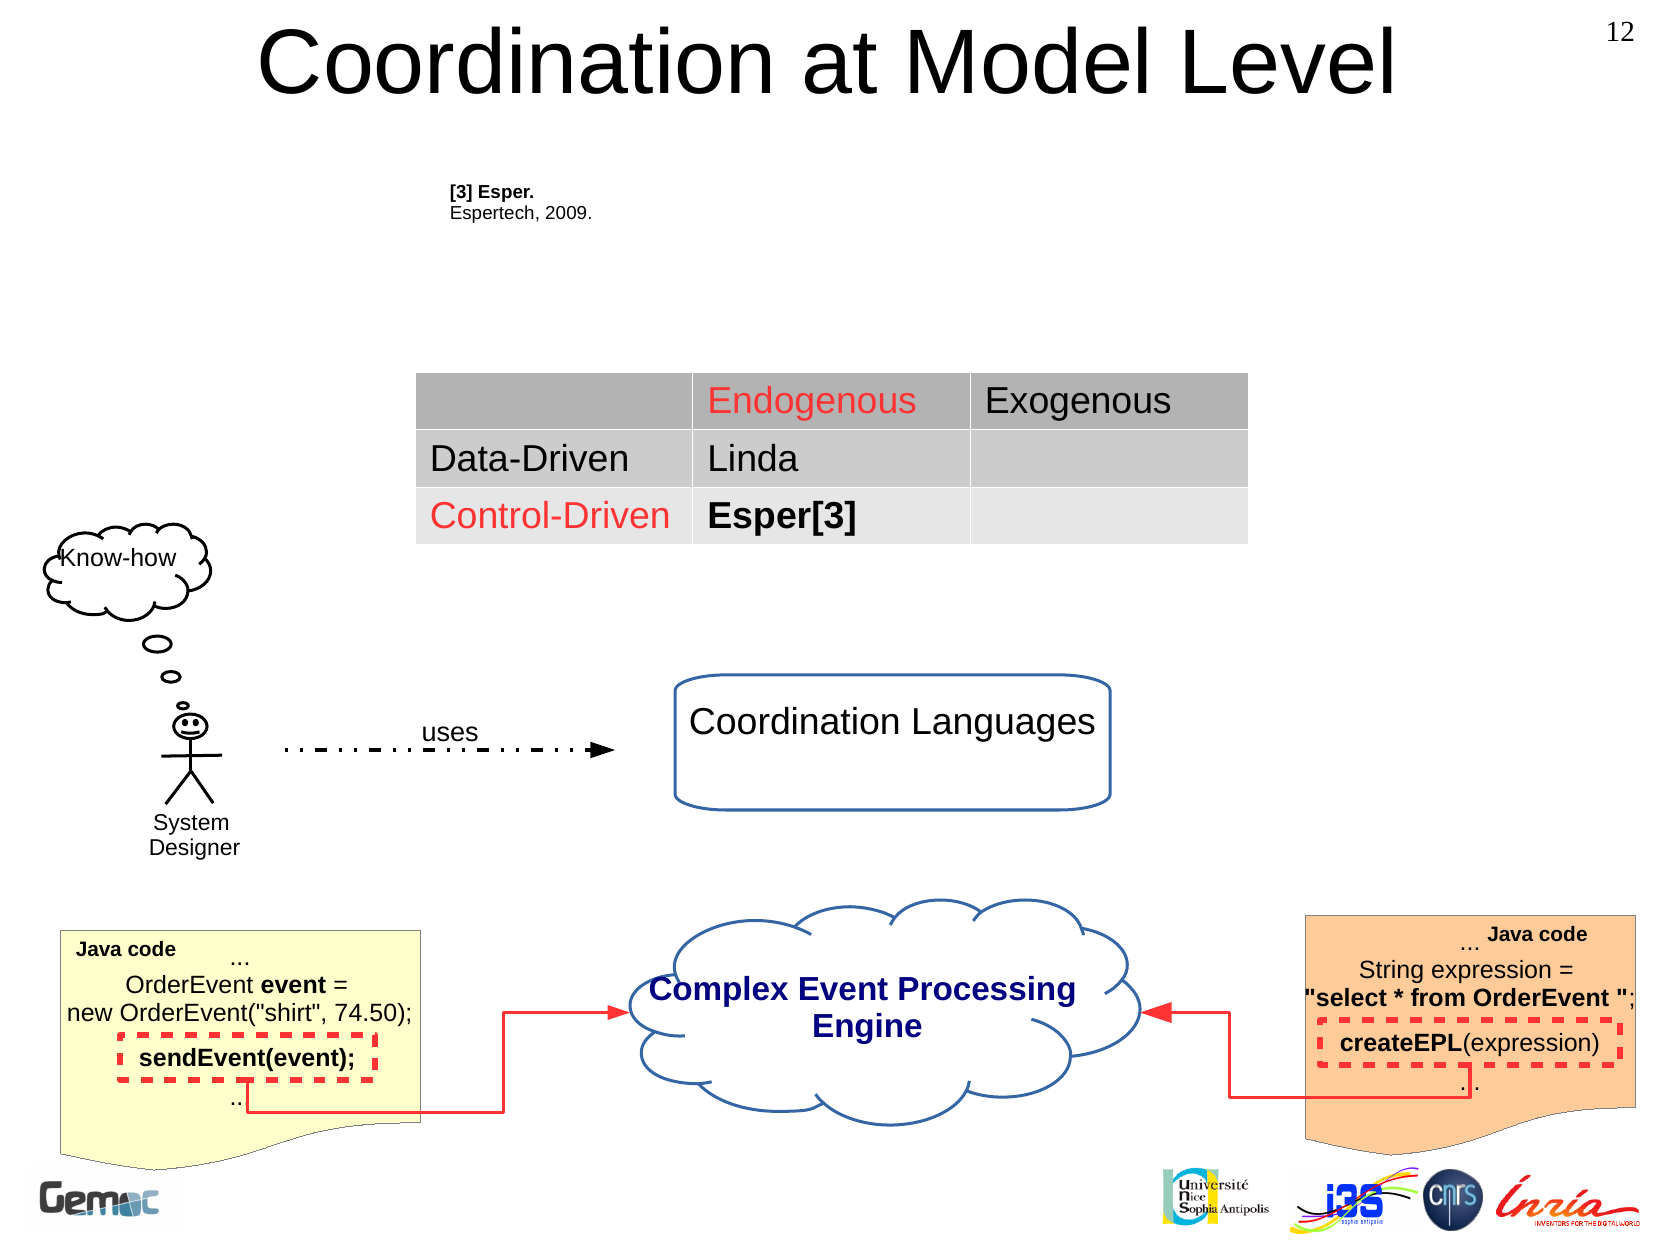

# Coordination at Model Level
12
[3] Esper.
Espertech, 2009.
| | Endogenous | Exogenous |
| --- | --- | --- |
| Data-Driven | Linda | |
| Control-Driven | Esper[3] | |
Know-how
Coordination Languages
uses
System
Designer
Complex Event Processing
Engine
...
String expression =
"select * from OrderEvent ";
...
Java code
...
OrderEvent event =
new OrderEvent("shirt", 74.50);
...
Java code
createEPL(expression)
sendEvent(event);
Language 2
Language 2
Language 2
Language 2
Language 2
Language 2
 generates
 generates
 generates
 generates
 generates
 generates
Conforms to
Conforms to
Conforms to
Conforms to
Conforms to
Conforms to
System
Designer
System
Designer
System
Designer
System
Designer
System
Designer
System
Designer
defines
defines
defines
defines
defines
defines
Model 1
Model 2
Model 3
Model 1
Model 2
Model 3
Model 1
Model 2
Model 3
Model 1
Model 2
Model 3
Model 1
Model 2
Model 3
Model 1
Model 2
Model 3
 Coordination
/
Communication
 Coordination
/
Communication
 Coordination
/
Communication
 Coordination
/
Communication
 Coordination
/
Communication
 Coordination
/
Communication
Model A
Model B
Model B
Model A
Model B
Model B
Model A
Model B
Model B
Model A
Model B
Model B
Model A
Model B
Model B
Model A
Model B
Model B